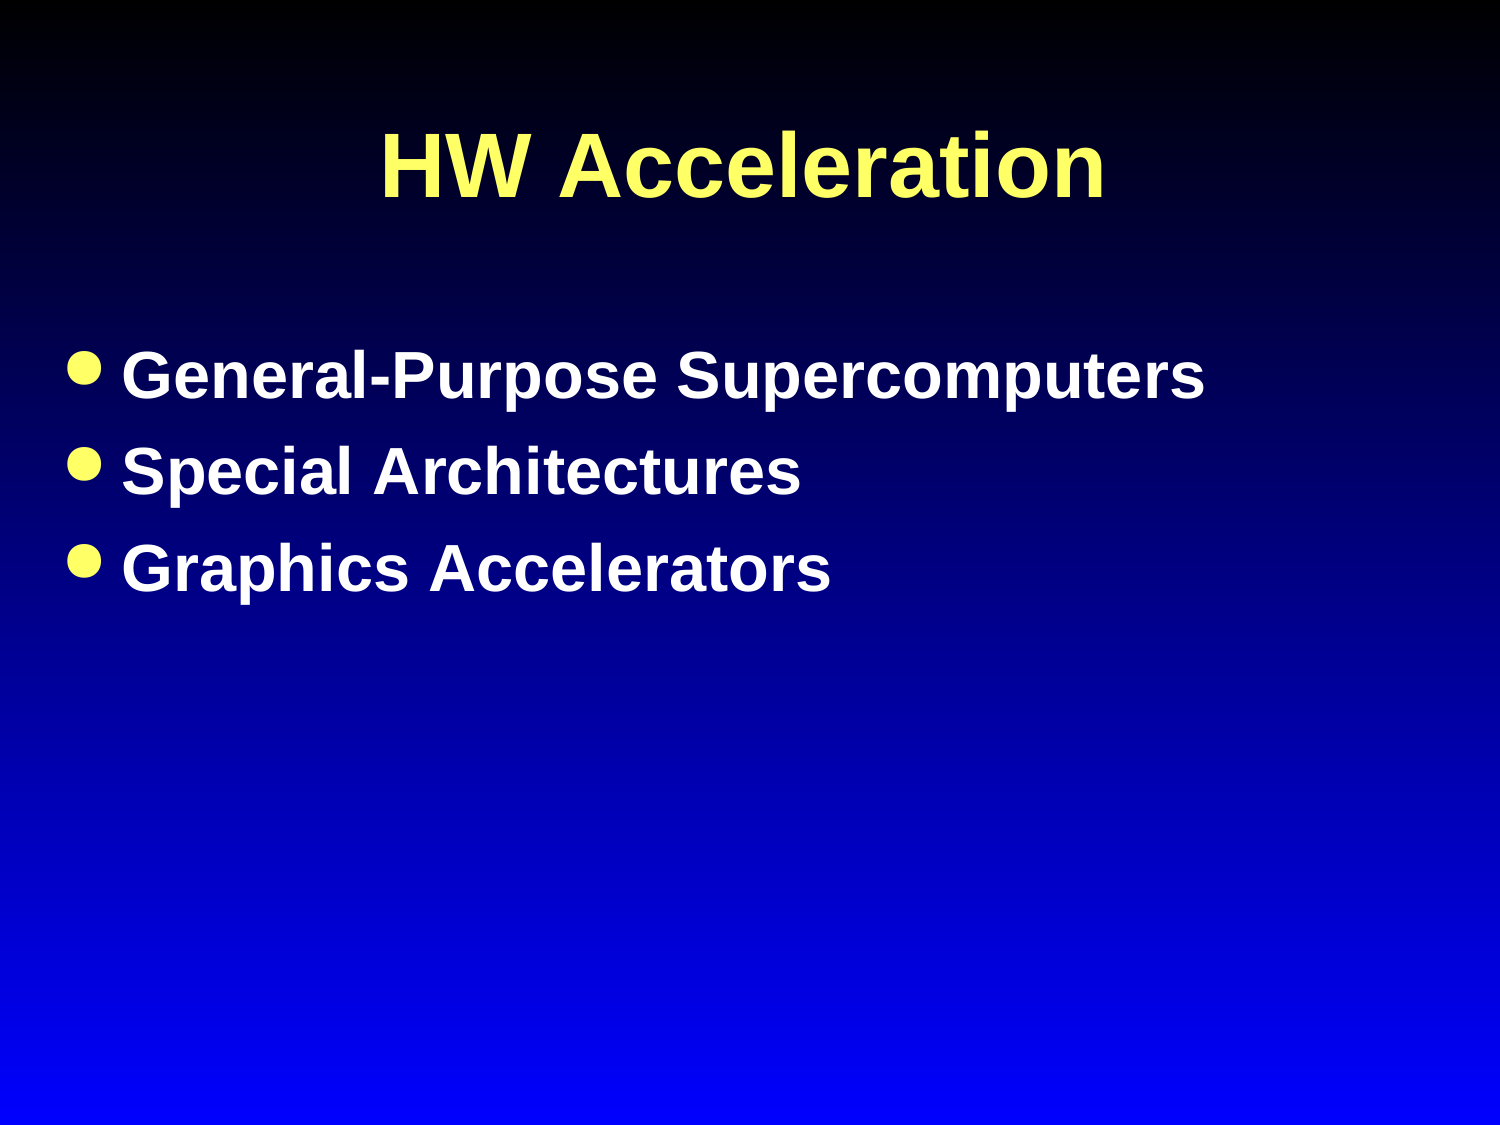

# HW Acceleration
General-Purpose Supercomputers
Special Architectures
Graphics Accelerators